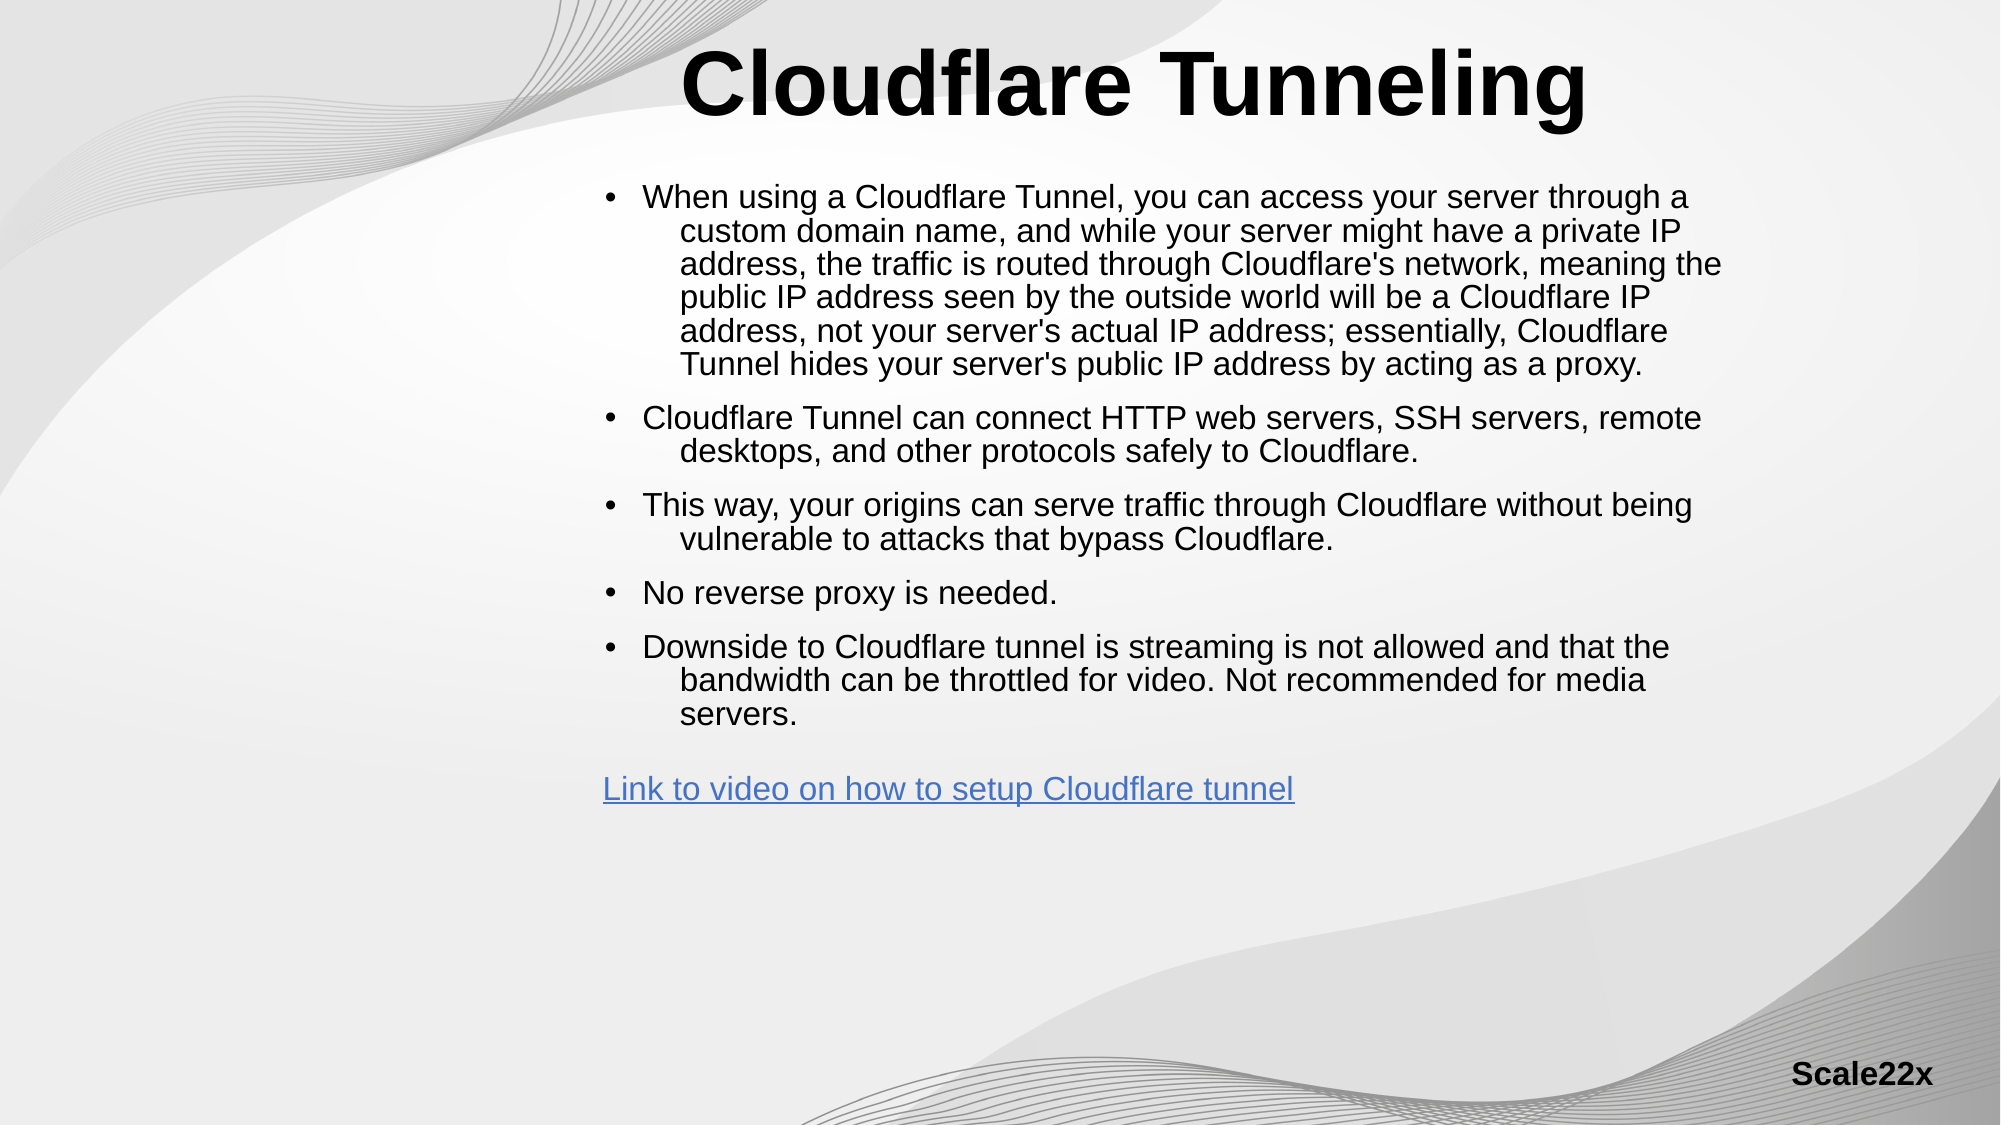

# Cloudflare Tunneling
When using a Cloudflare Tunnel, you can access your server through a custom domain name, and while your server might have a private IP address, the traffic is routed through Cloudflare's network, meaning the public IP address seen by the outside world will be a Cloudflare IP address, not your server's actual IP address; essentially, Cloudflare Tunnel hides your server's public IP address by acting as a proxy.
Cloudflare Tunnel can connect HTTP web servers, SSH servers, remote desktops, and other protocols safely to Cloudflare.
This way, your origins can serve traffic through Cloudflare without being vulnerable to attacks that bypass Cloudflare.
No reverse proxy is needed.
Downside to Cloudflare tunnel is streaming is not allowed and that the bandwidth can be throttled for video. Not recommended for media servers.
Link to video on how to setup Cloudflare tunnel
Scale22x